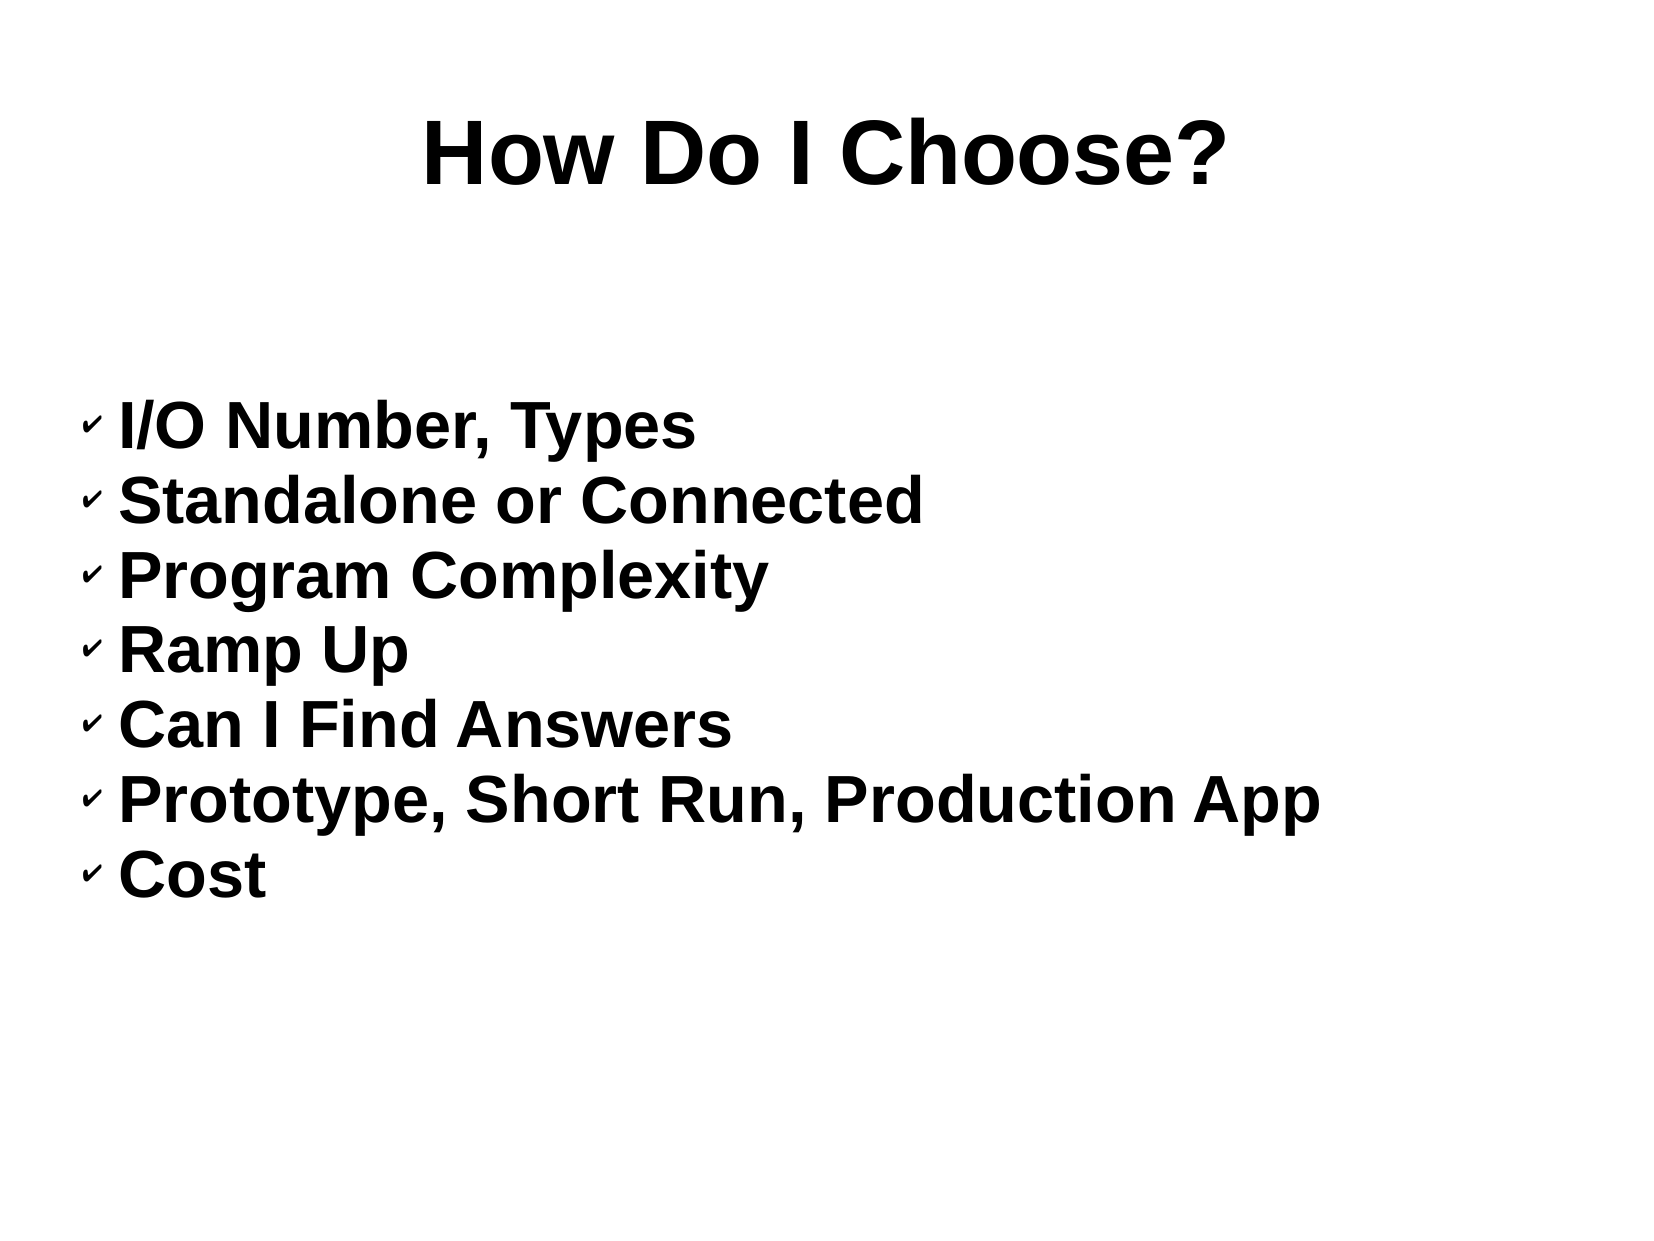

# How Do I Choose?
I/O Number, Types
Standalone or Connected
Program Complexity
Ramp Up
Can I Find Answers
Prototype, Short Run, Production App
Cost